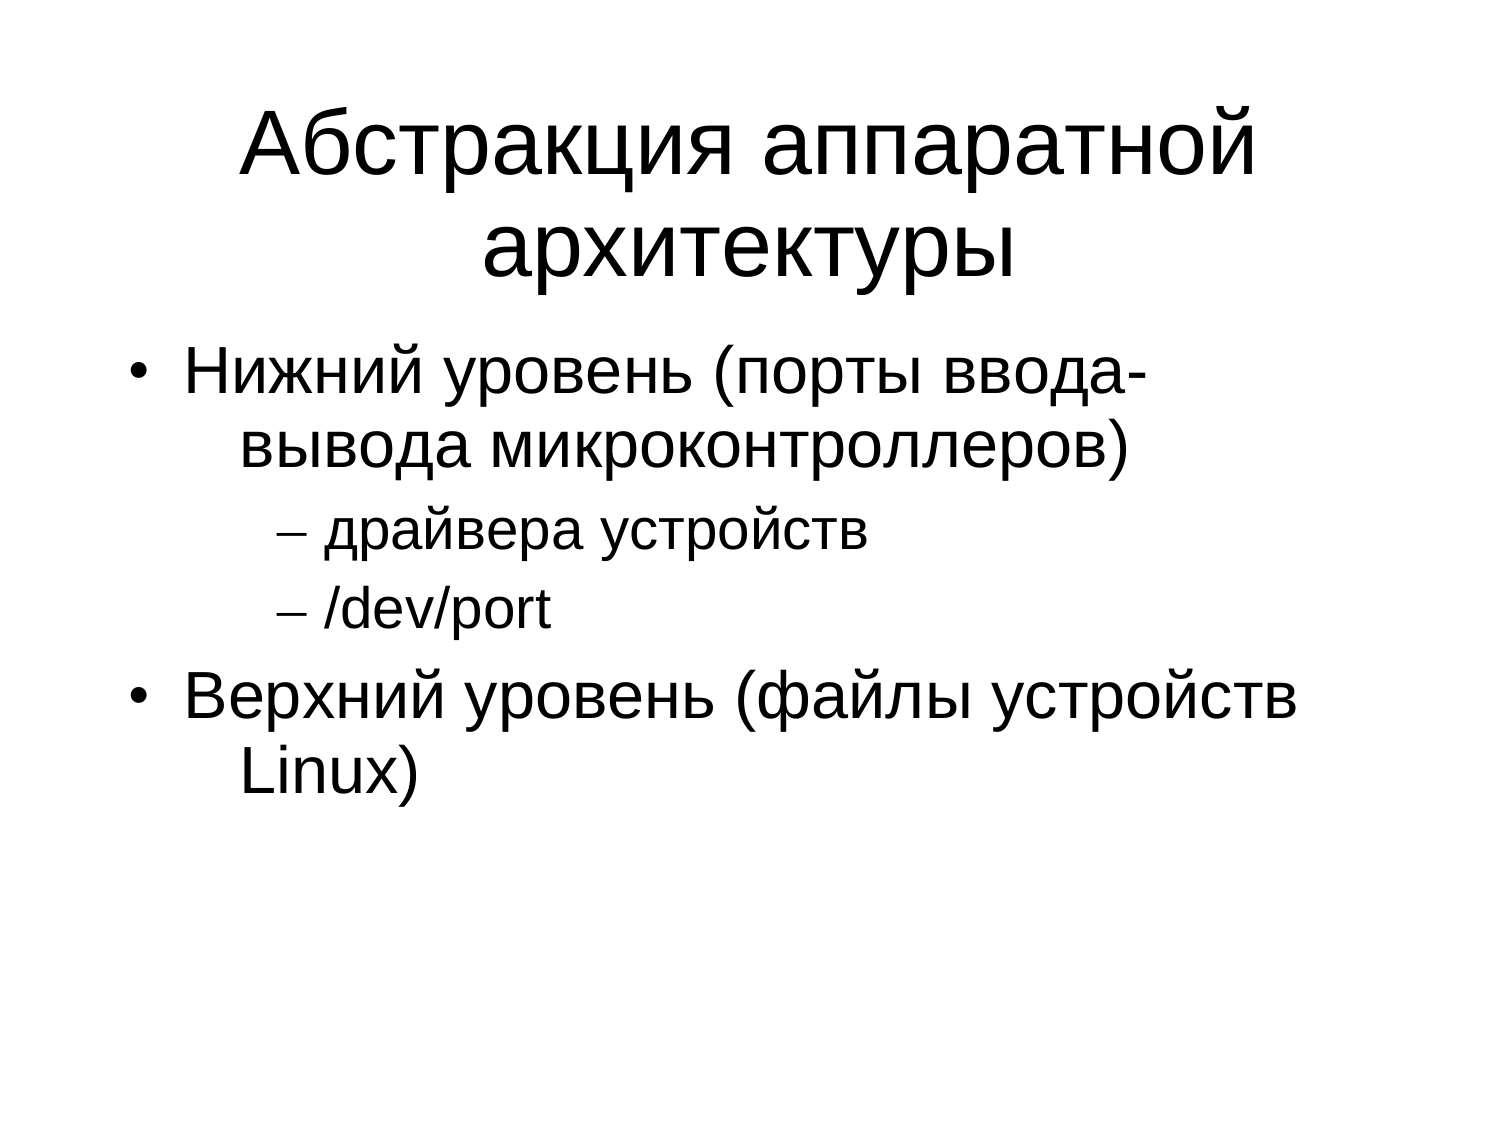

# Абстракция аппаратной архитектуры
Нижний уровень (порты ввода-вывода микроконтроллеров)
драйвера устройств
/dev/port
Верхний уровень (файлы устройств Linux)